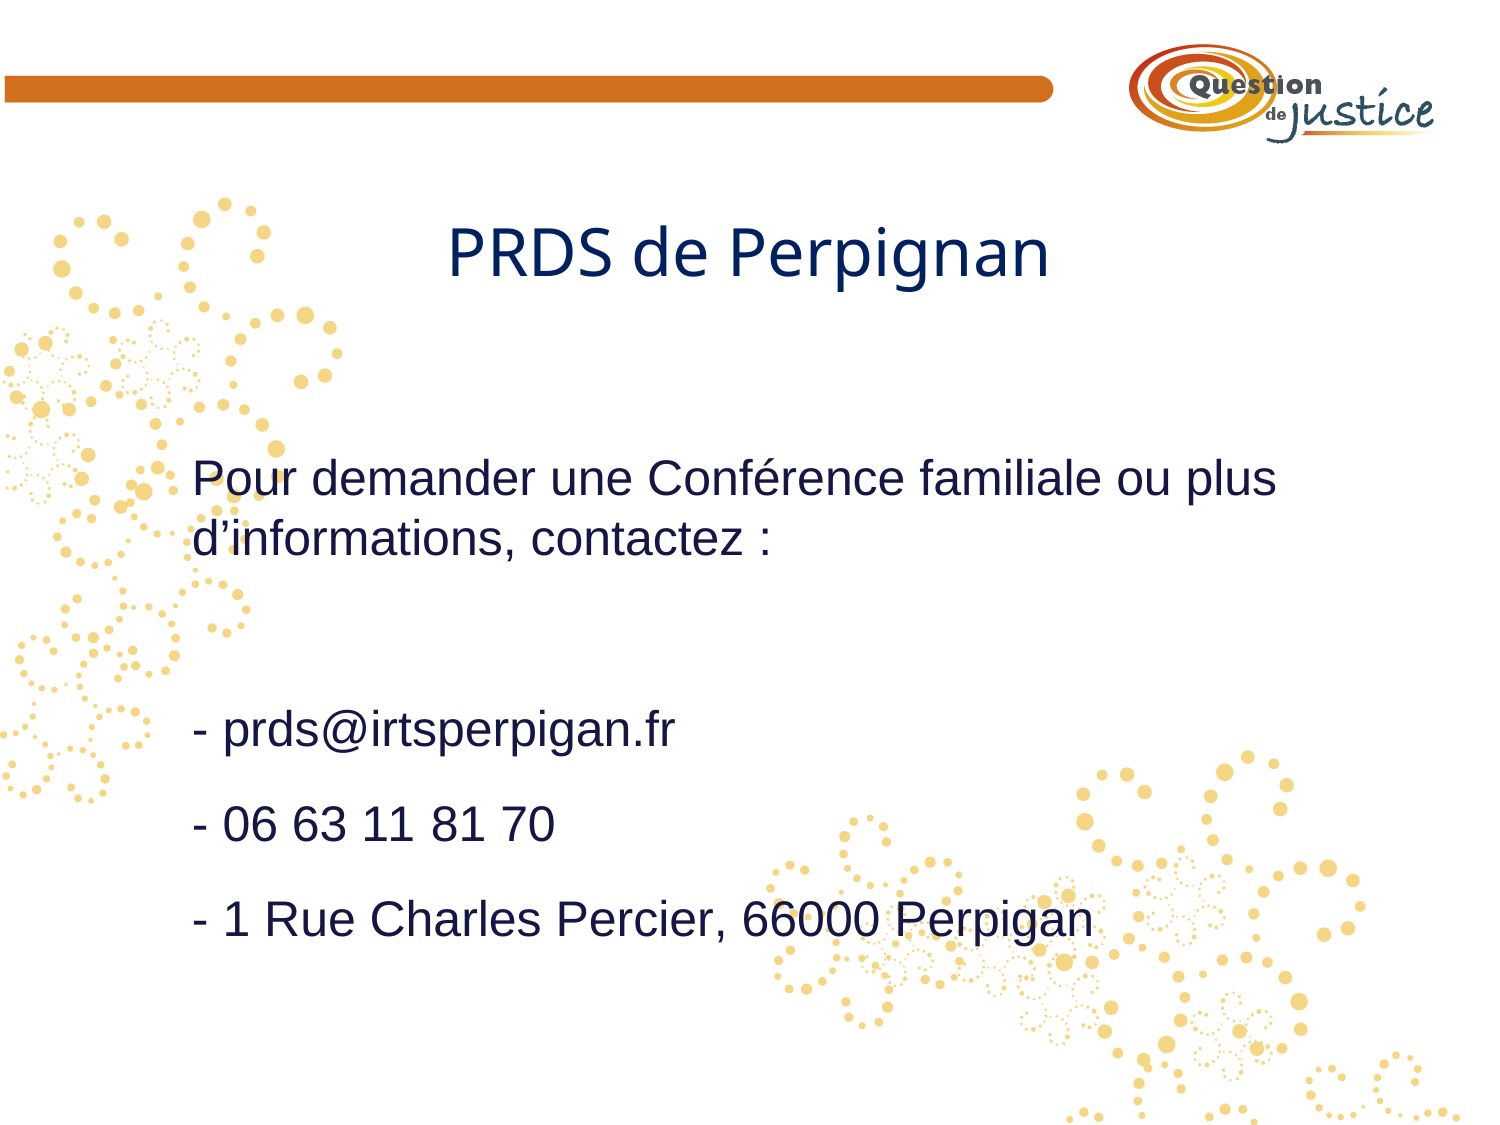

PRDS de Perpignan
Pour demander une Conférence familiale ou plus d’informations, contactez :
- prds@irtsperpigan.fr
- 06 63 11 81 70
- 1 Rue Charles Percier, 66000 Perpigan